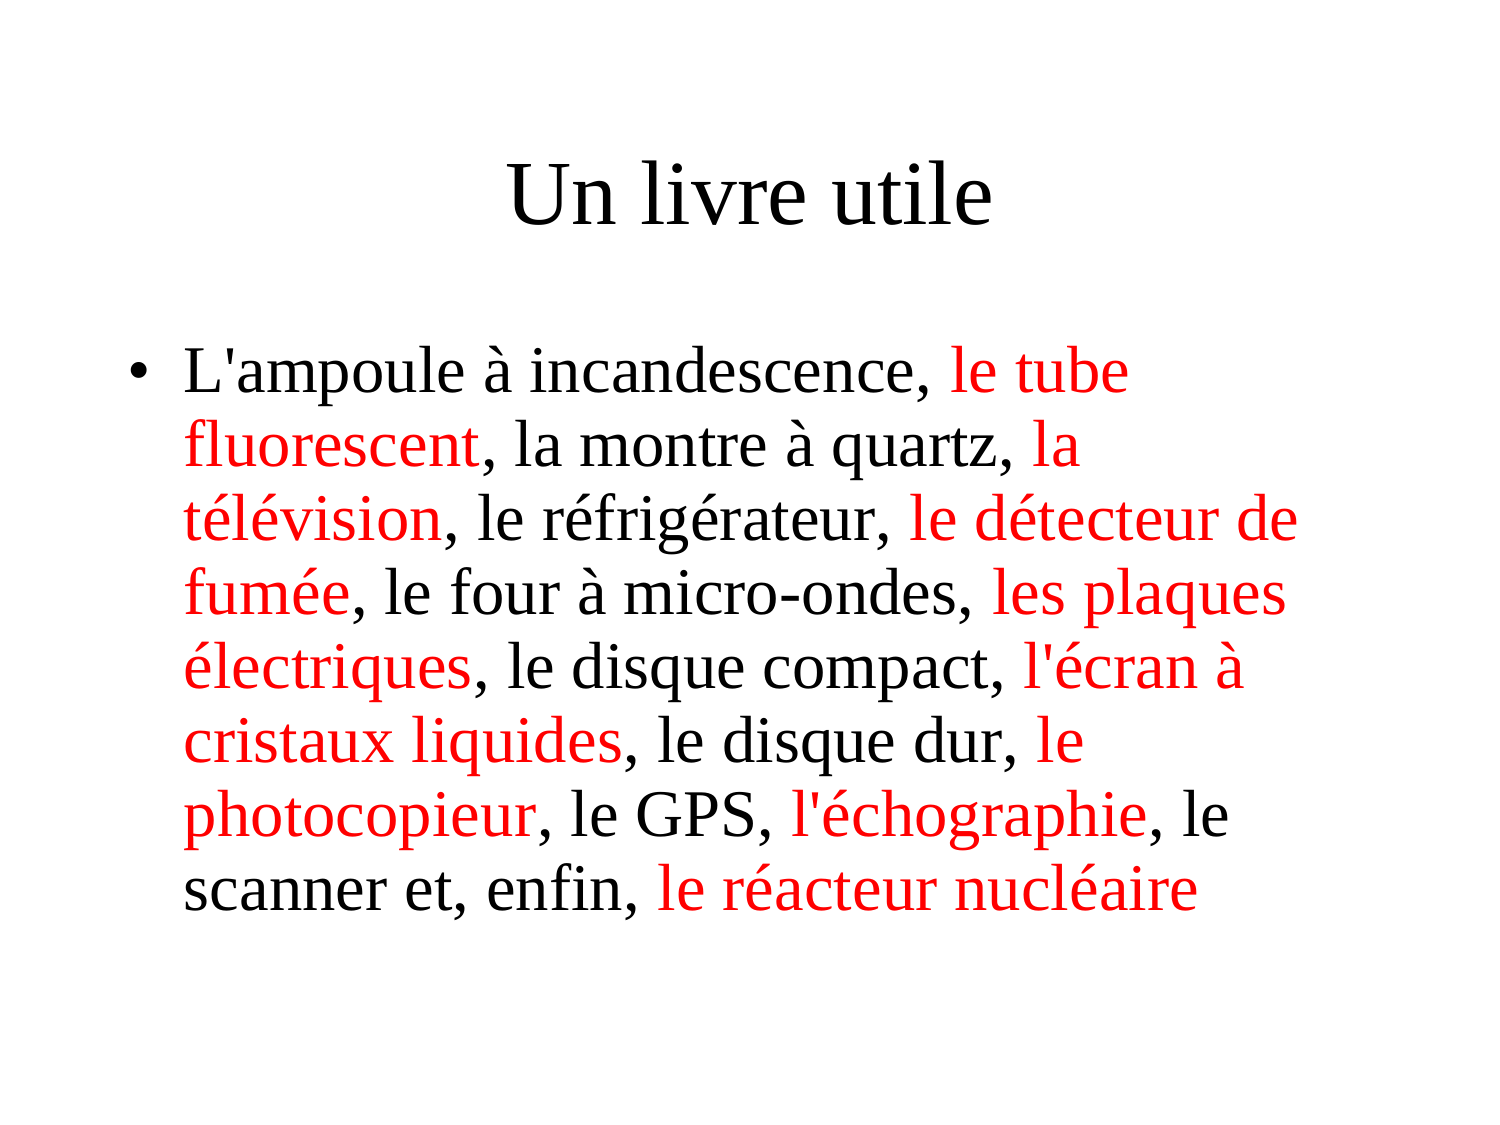

# Un livre utile
L'ampoule à incandescence, le tube fluorescent, la montre à quartz, la télévision, le réfrigérateur, le détecteur de fumée, le four à micro-ondes, les plaques électriques, le disque compact, l'écran à cristaux liquides, le disque dur, le photocopieur, le GPS, l'échographie, le scanner et, enfin, le réacteur nucléaire